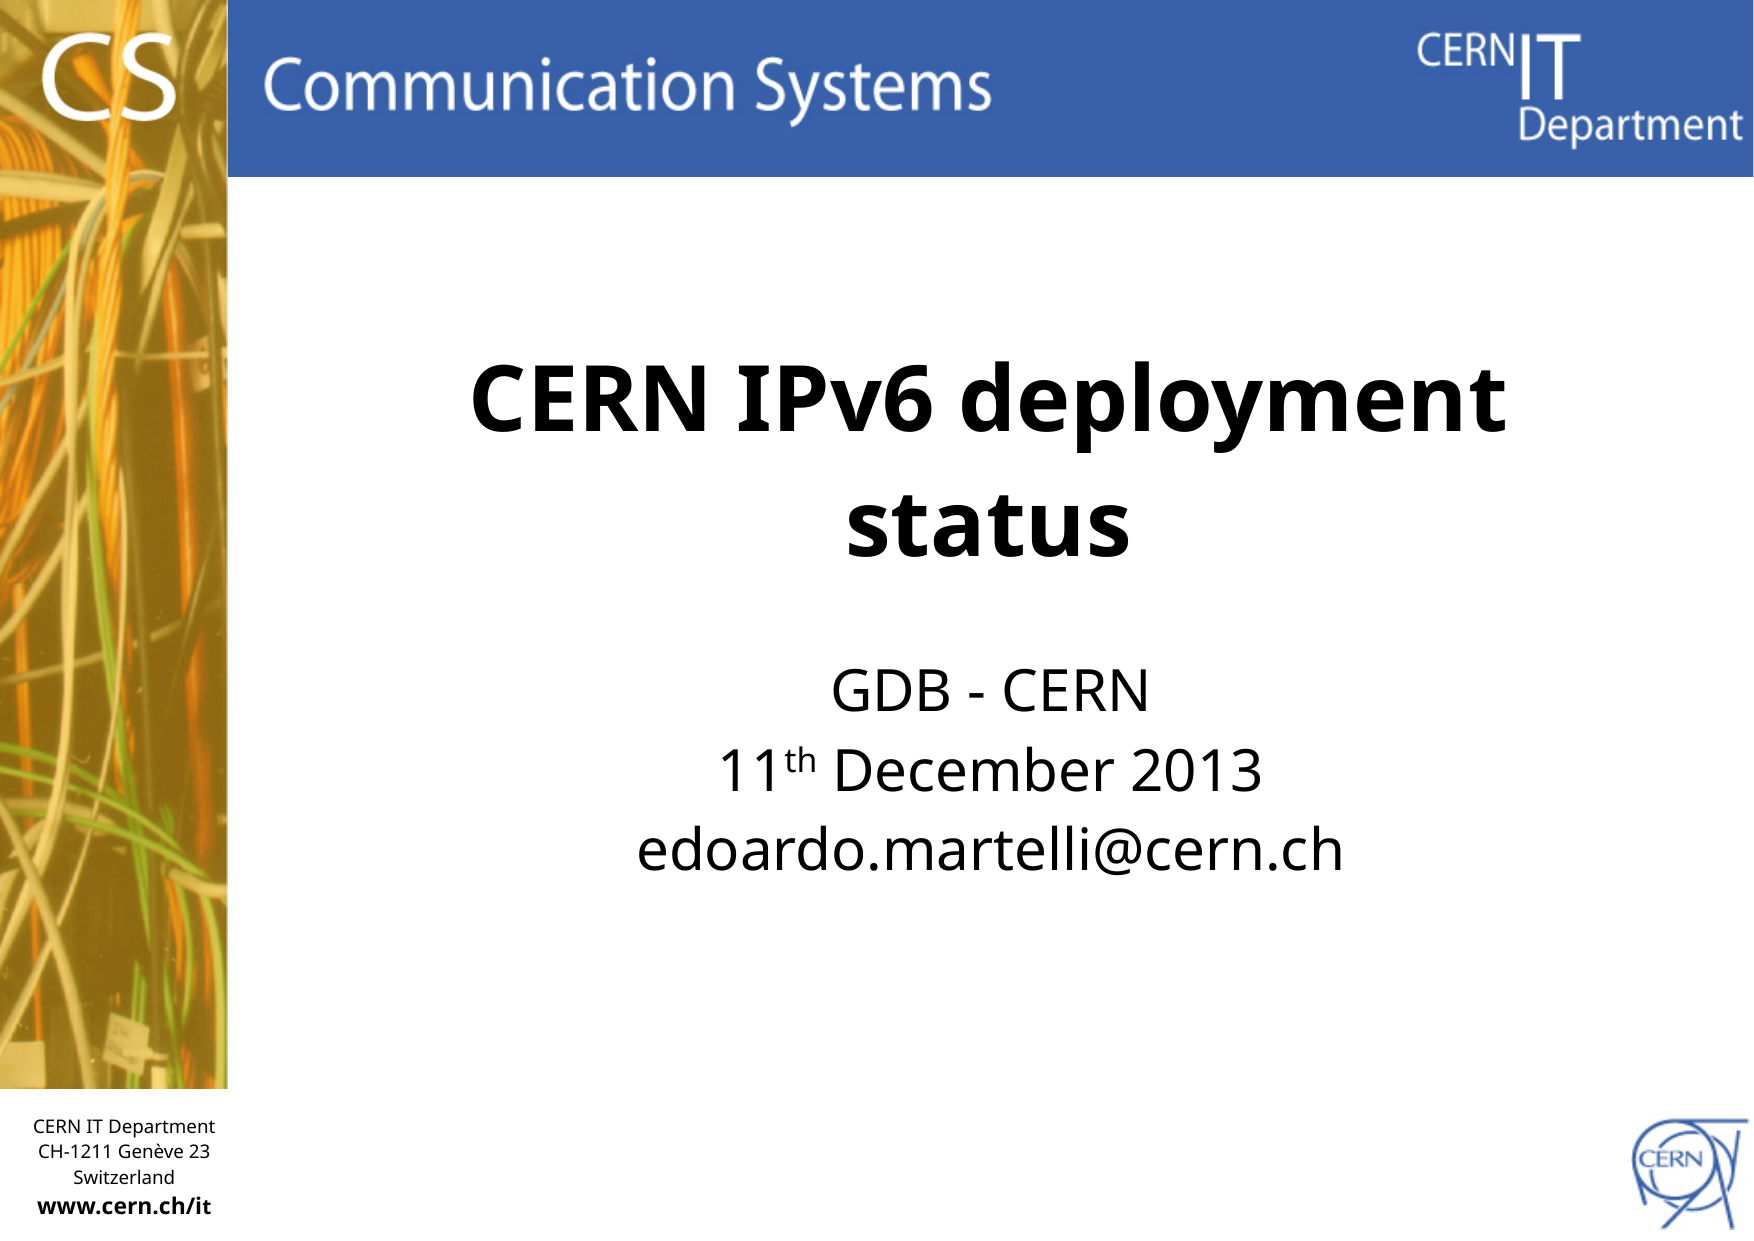

# CERN IPv6 deployment status
GDB - CERN
11th December 2013
edoardo.martelli@cern.ch
CERN IT Department
CH-1211 Genève 23
Switzerland
www.cern.ch/it
1